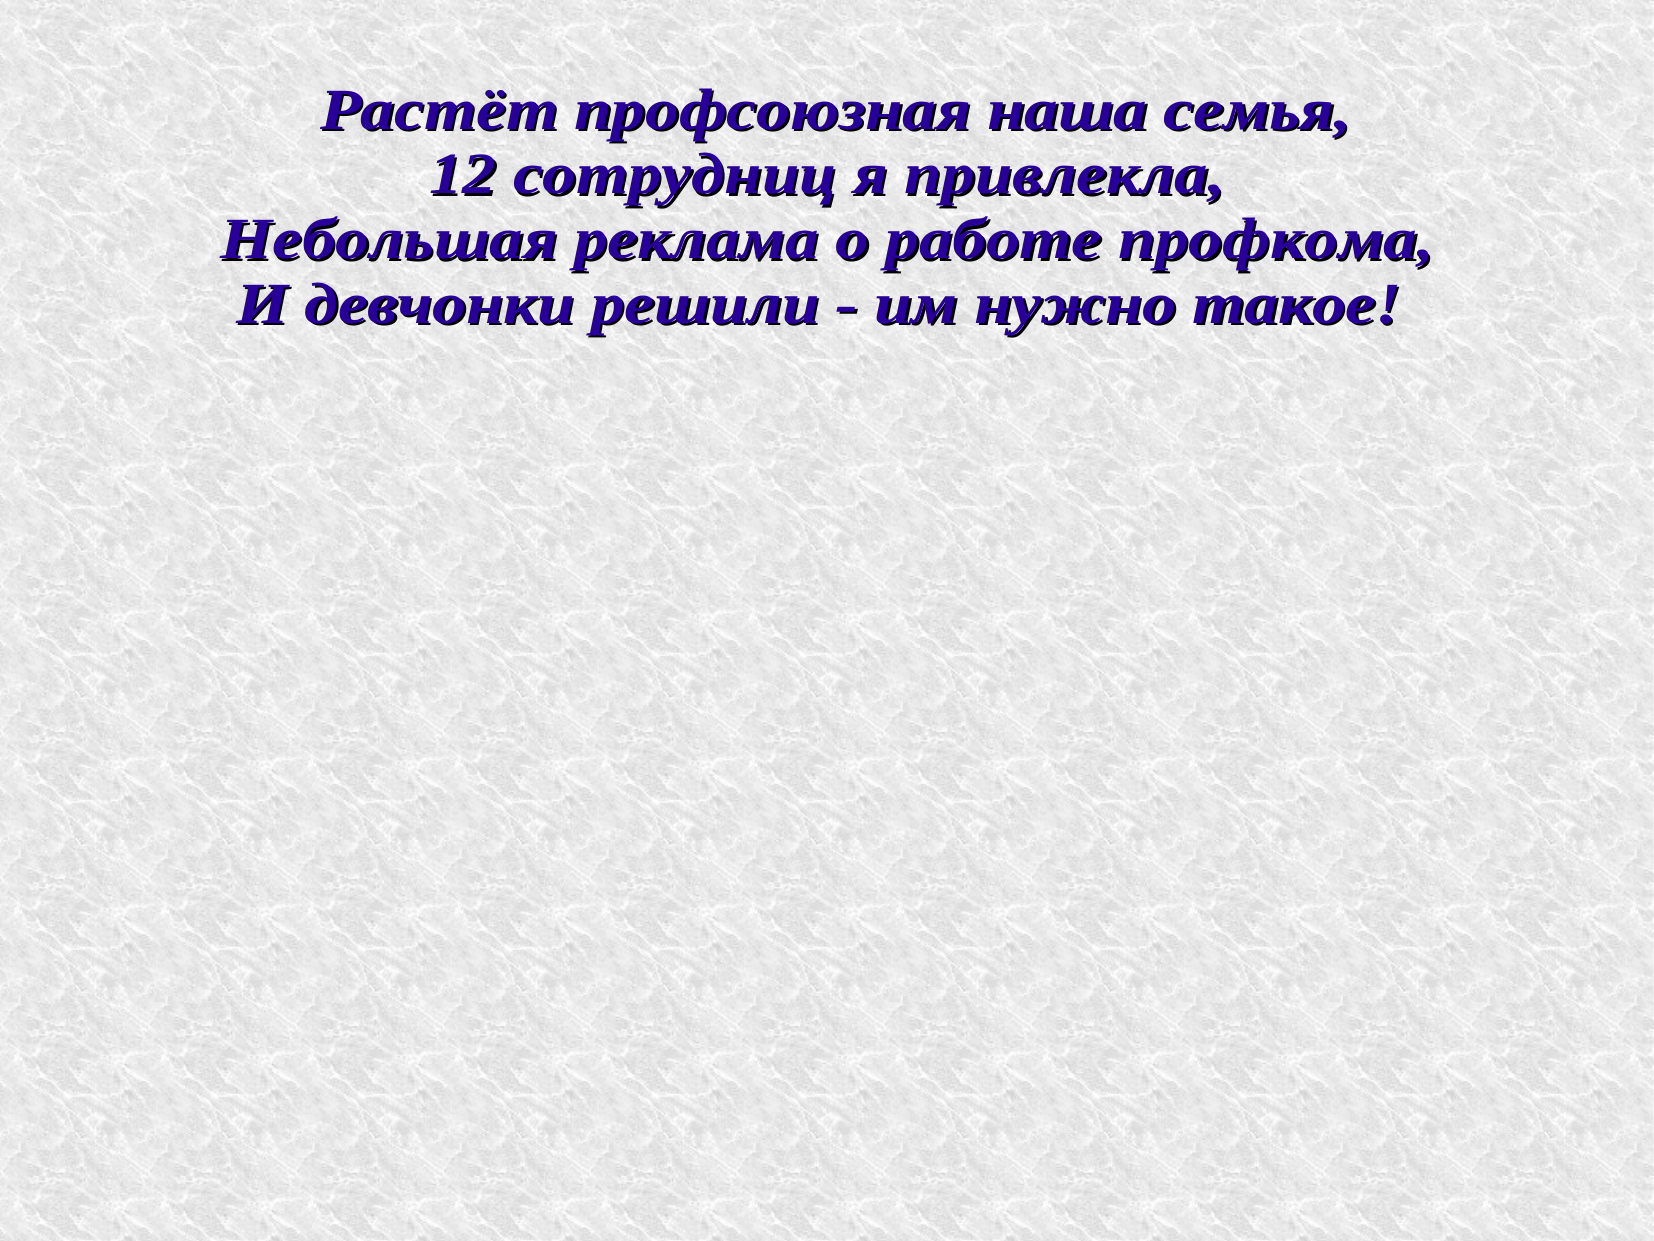

# Растёт профсоюзная наша семья, 12 сотрудниц я привлекла, Небольшая реклама о работе профкома, И девчонки решили - им нужно такое!